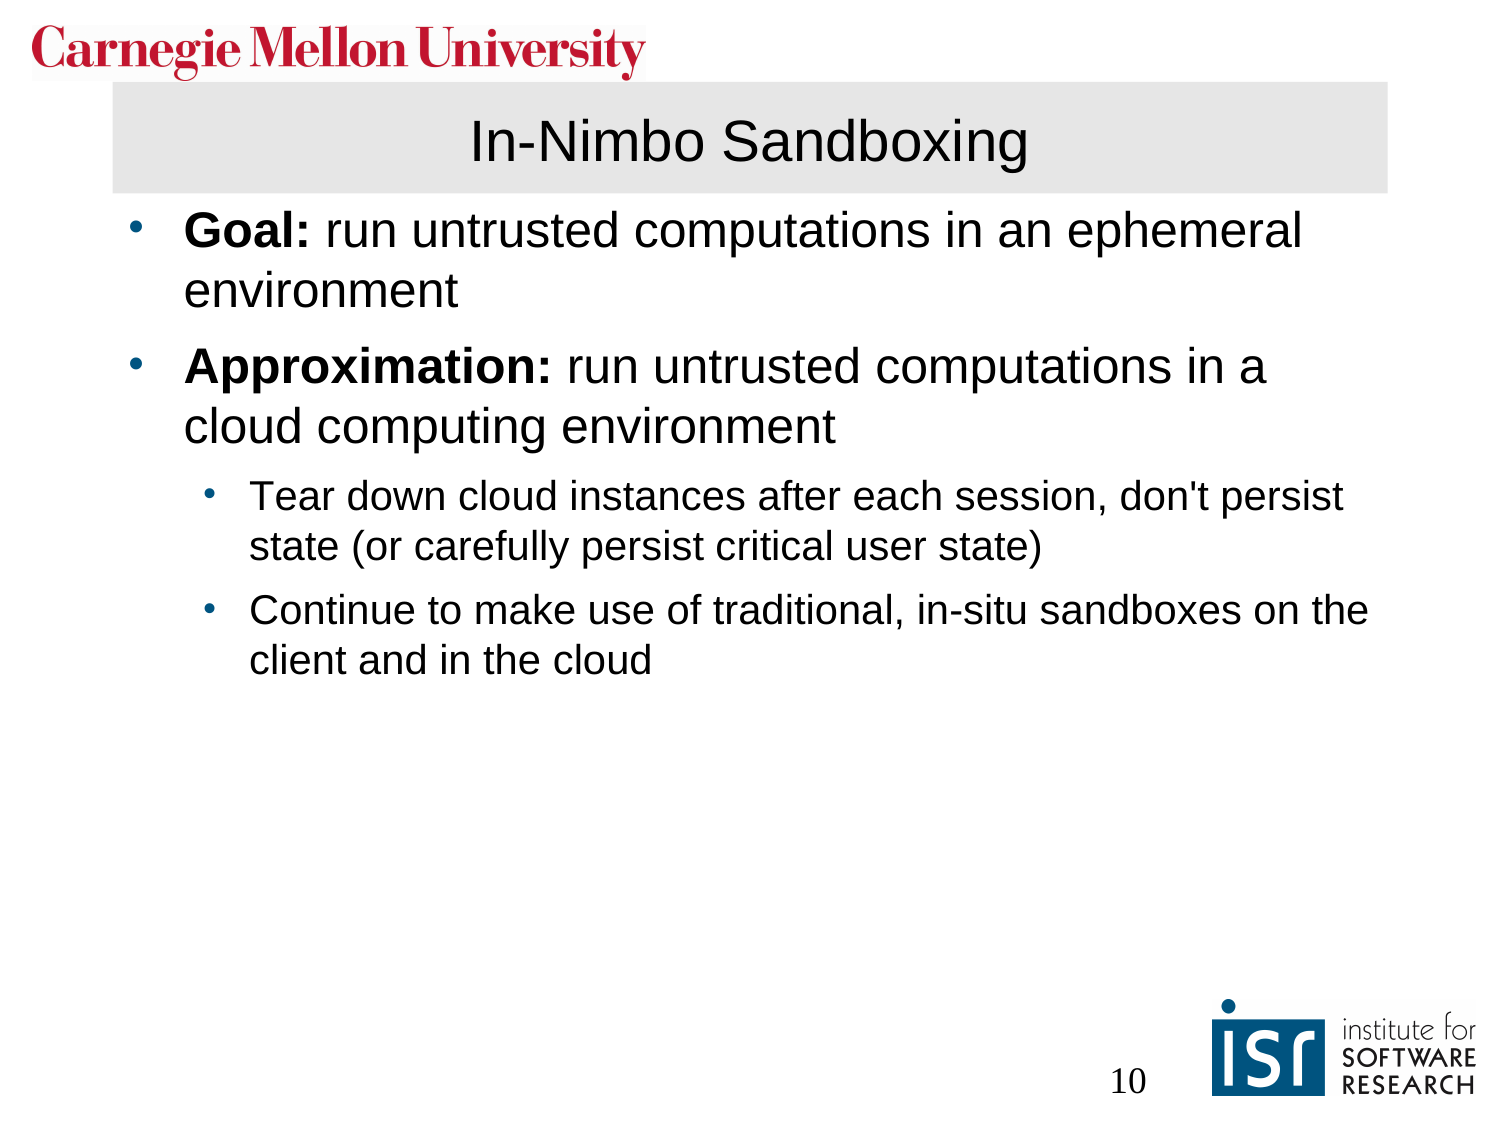

# In-Nimbo Sandboxing
Goal: run untrusted computations in an ephemeral environment
Approximation: run untrusted computations in a cloud computing environment
Tear down cloud instances after each session, don't persist state (or carefully persist critical user state)
Continue to make use of traditional, in-situ sandboxes on the client and in the cloud